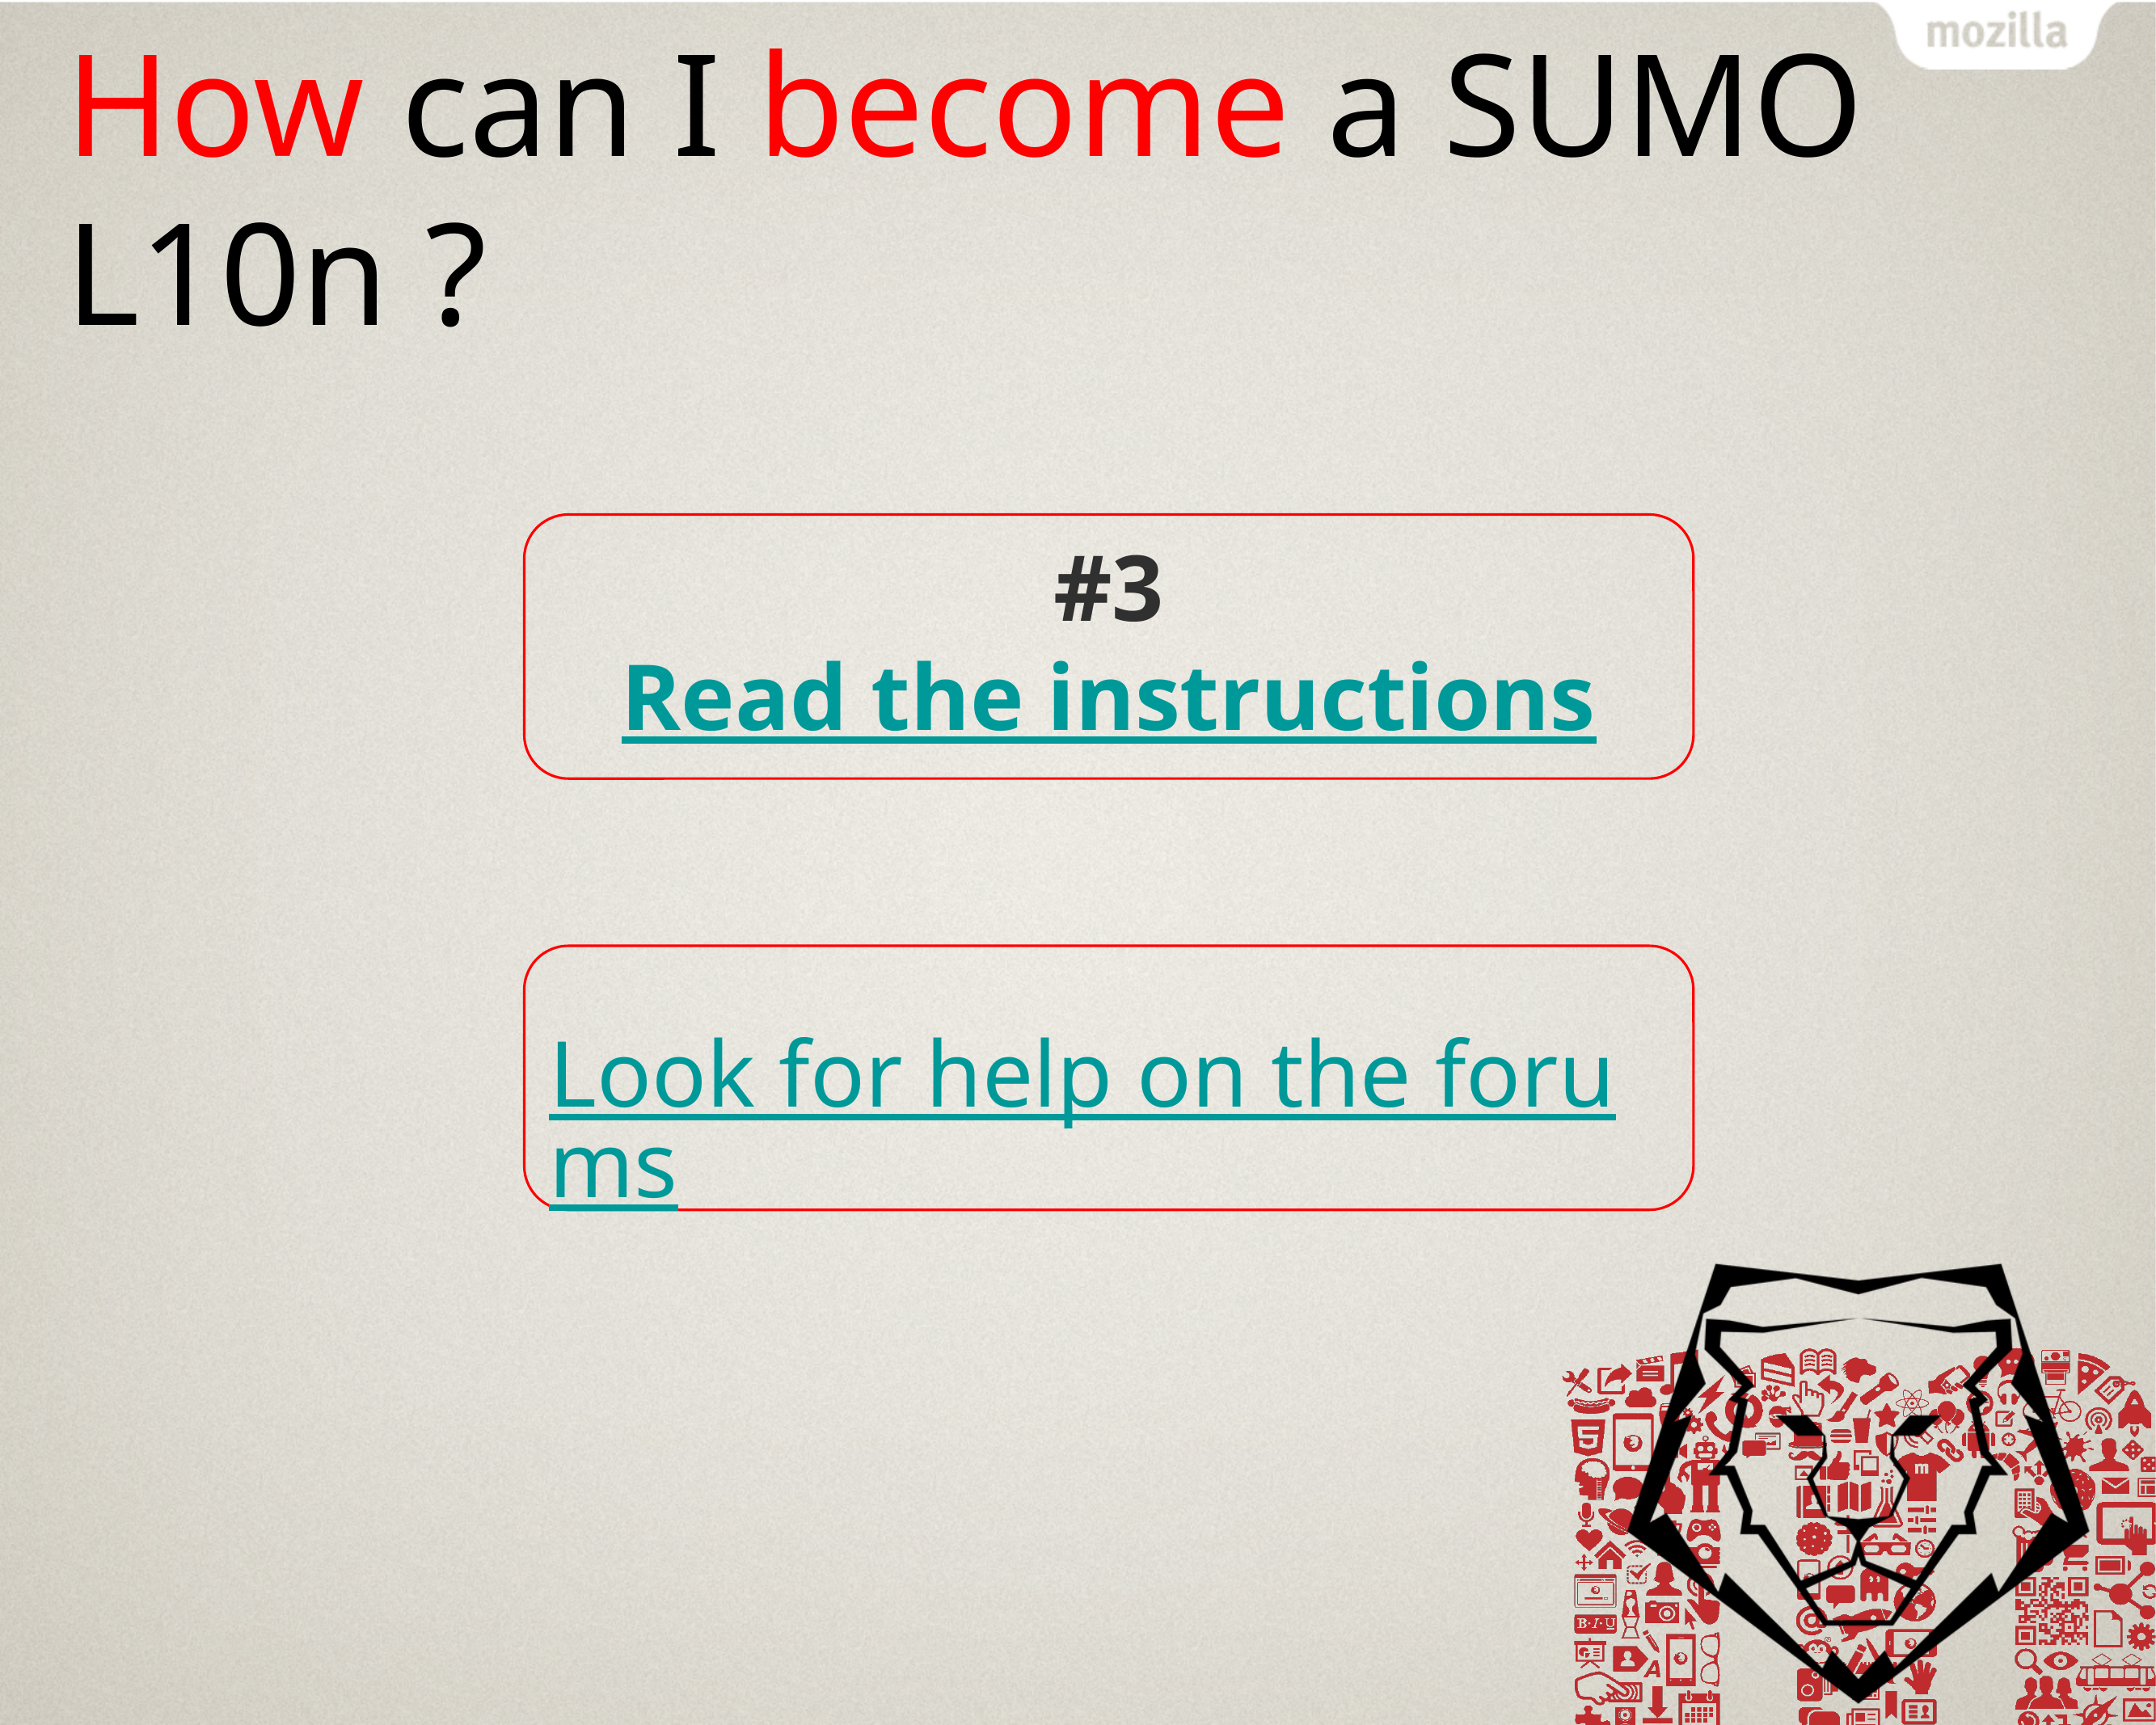

# How can I become a SUMO L10n ?
#3
Read the instructions
Look for help on the forums